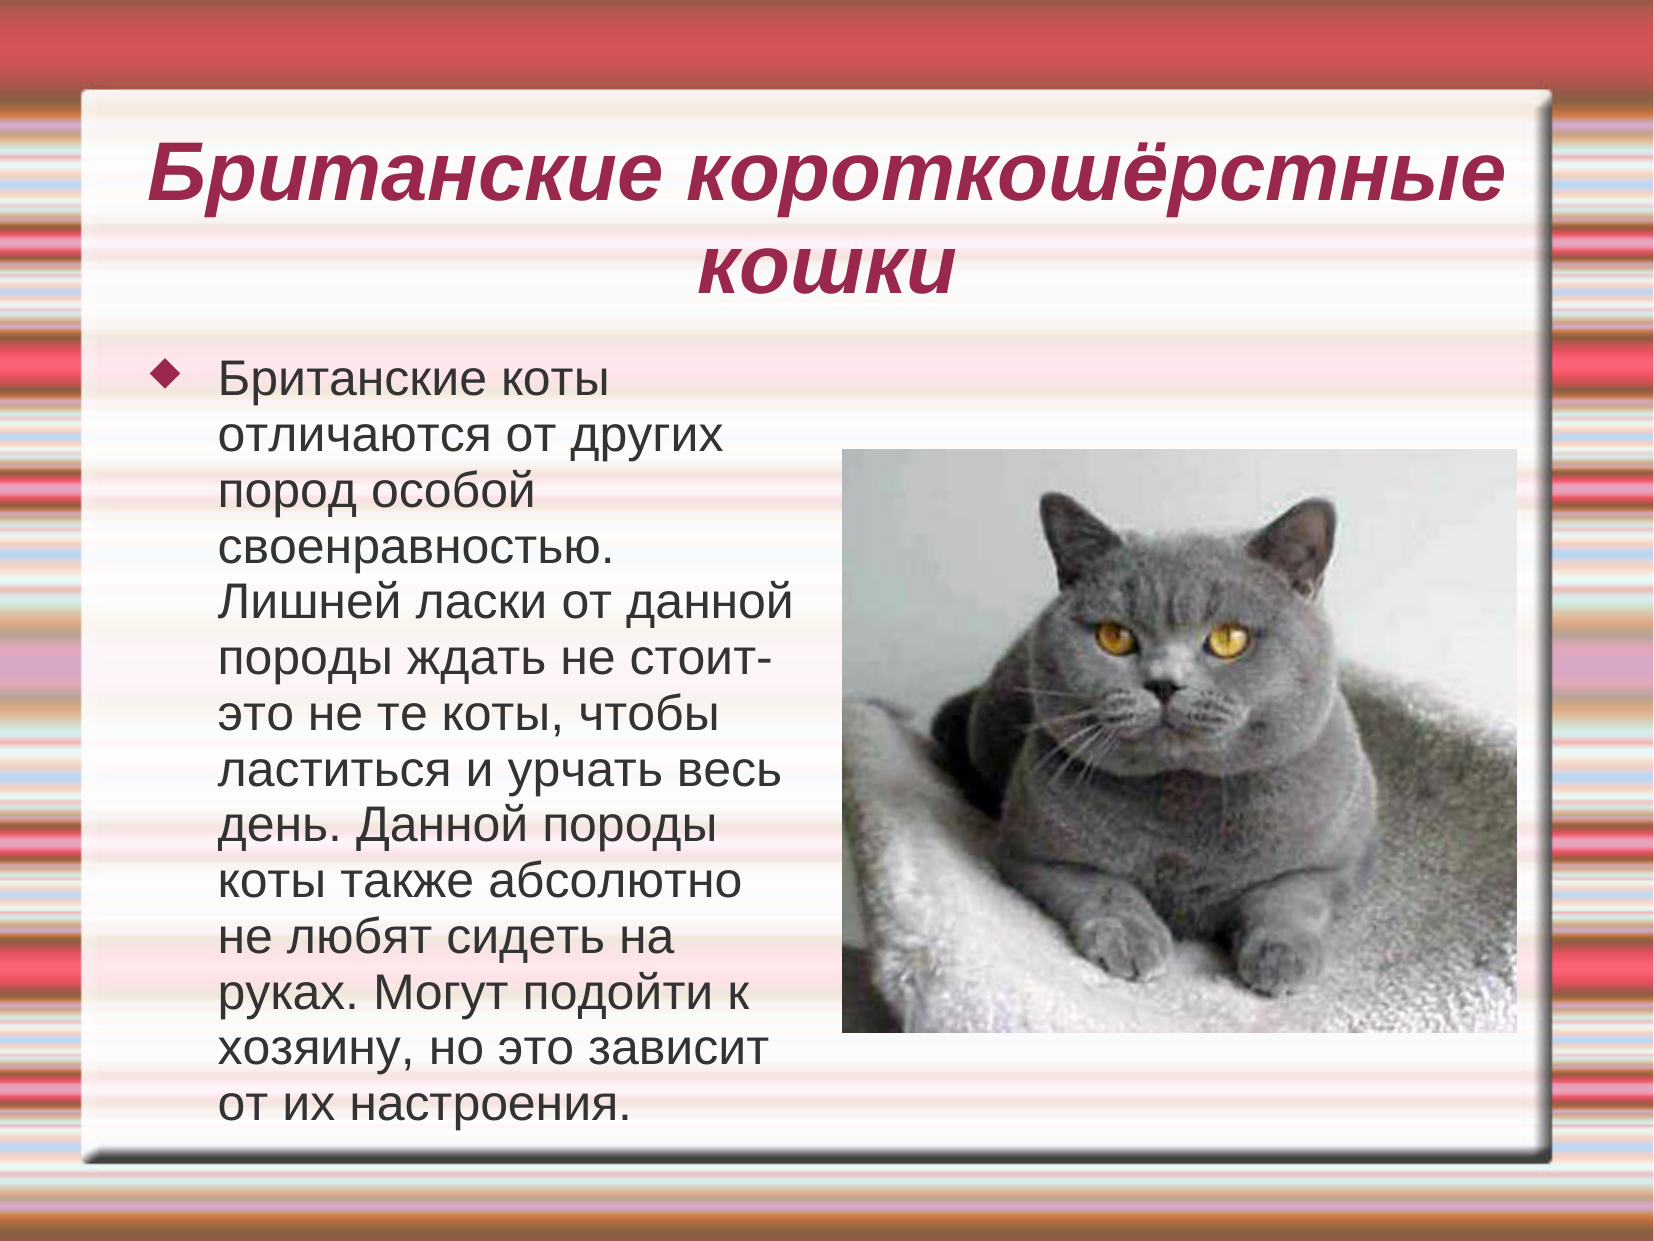

# Британские короткошёрстные кошки
Британские коты отличаются от других пород особой своенравностью. Лишней ласки от данной породы ждать не стоит- это не те коты, чтобы ластиться и урчать весь день. Данной породы коты также абсолютно не любят сидеть на руках. Могут подойти к хозяину, но это зависит от их настроения.